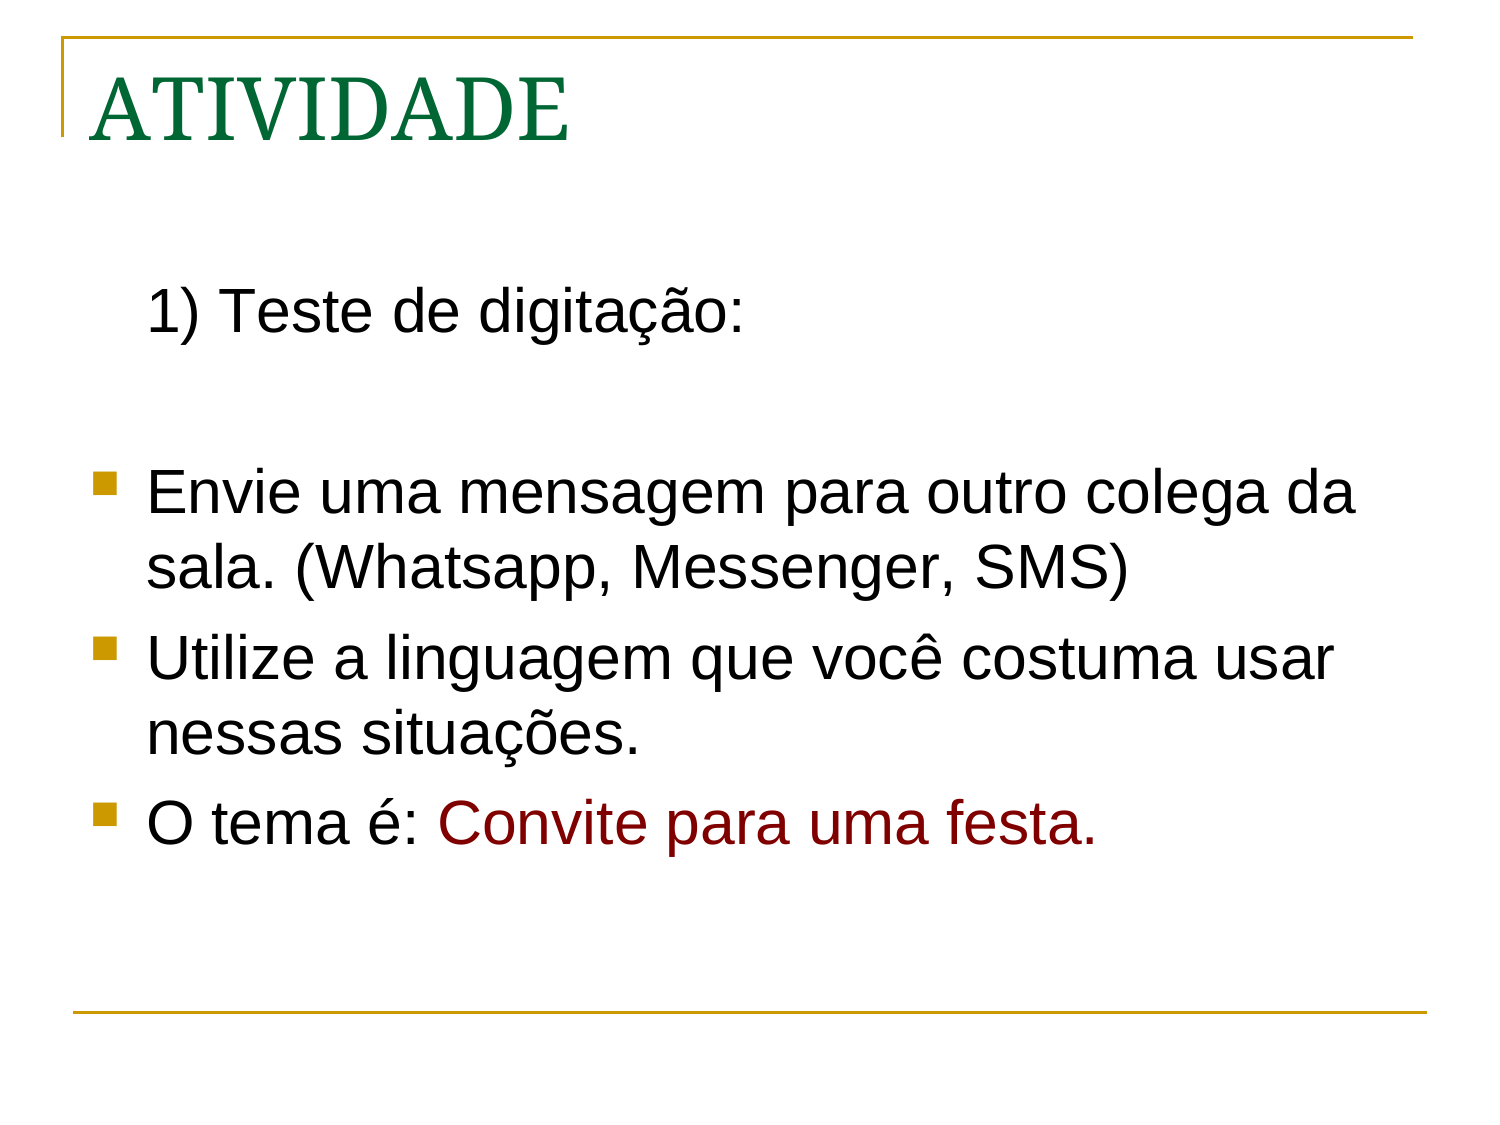

# ATIVIDADE
1) Teste de digitação:
Envie uma mensagem para outro colega da sala. (Whatsapp, Messenger, SMS)
Utilize a linguagem que você costuma usar nessas situações.
O tema é: Convite para uma festa.